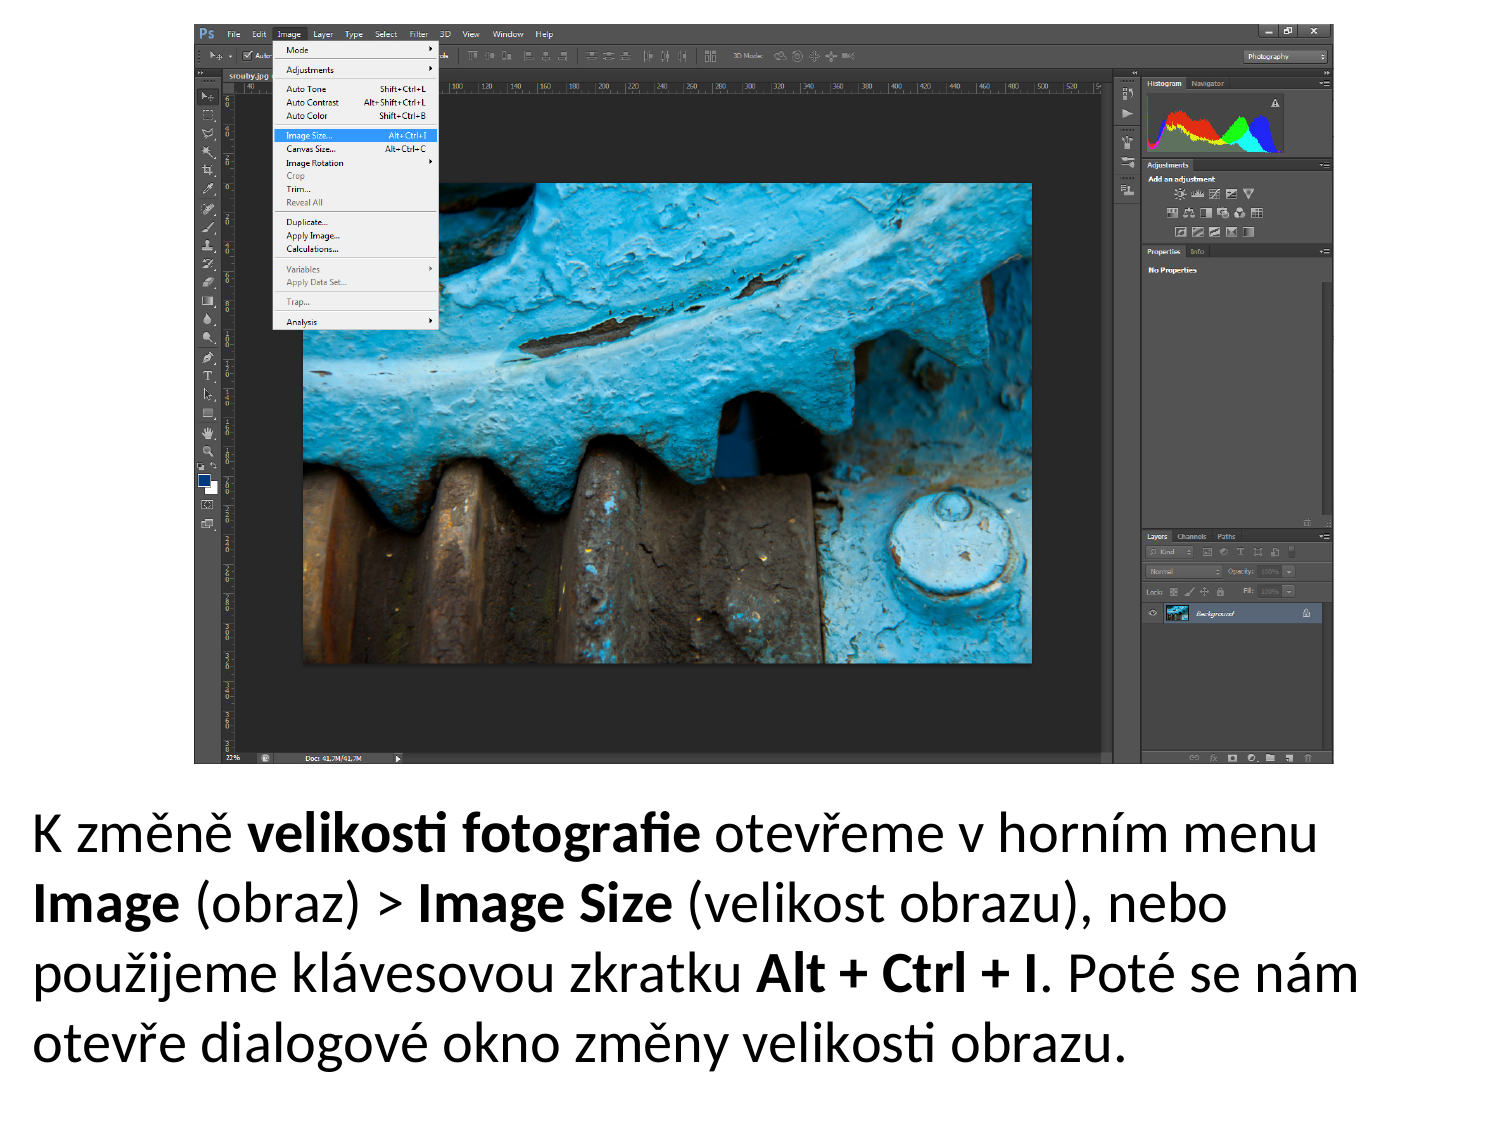

K změně velikosti fotografie otevřeme v horním menu Image (obraz) > Image Size (velikost obrazu), nebo použijeme klávesovou zkratku Alt + Ctrl + I. Poté se nám otevře dialogové okno změny velikosti obrazu.